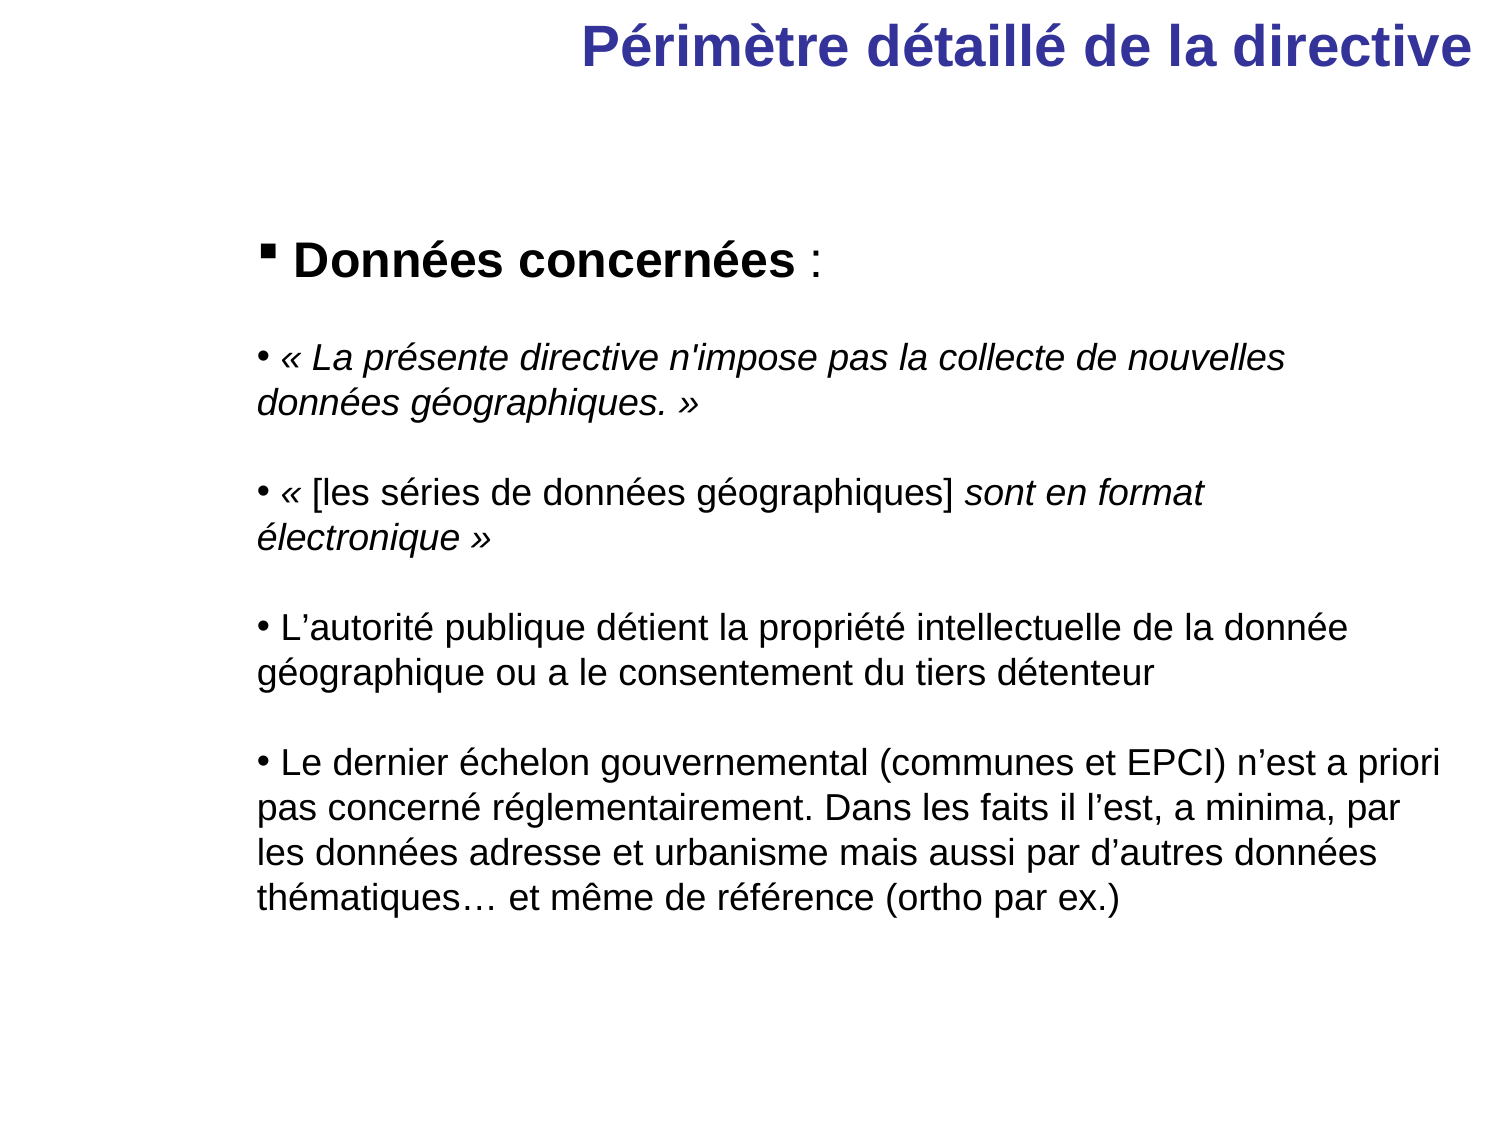

Périmètre détaillé de la directive
 Données concernées :
 « La présente directive n'impose pas la collecte de nouvelles
données géographiques. »
 « [les séries de données géographiques] sont en format électronique »
 L’autorité publique détient la propriété intellectuelle de la donnée géographique ou a le consentement du tiers détenteur
 Le dernier échelon gouvernemental (communes et EPCI) n’est a priori pas concerné réglementairement. Dans les faits il l’est, a minima, par les données adresse et urbanisme mais aussi par d’autres données thématiques… et même de référence (ortho par ex.)